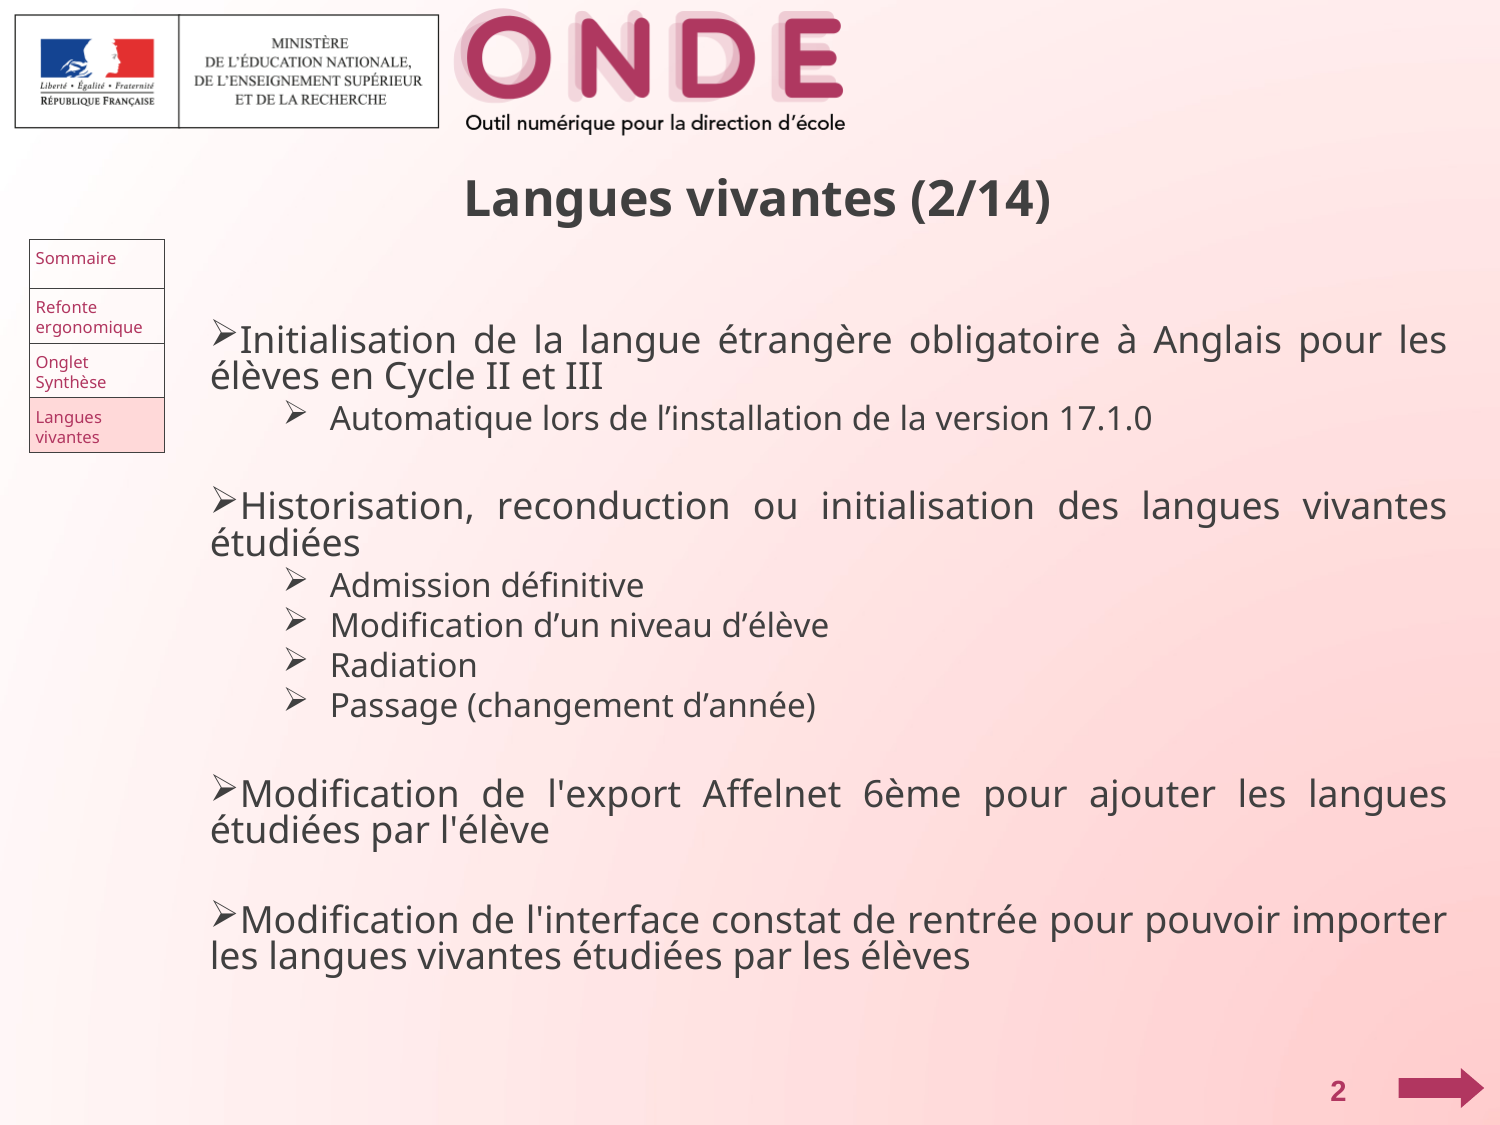

Langues vivantes (2/14)
| Sommaire |
| --- |
| Refonte ergonomique |
| Onglet Synthèse |
| Langues vivantes |
Initialisation de la langue étrangère obligatoire à Anglais pour les élèves en Cycle II et III
Automatique lors de l’installation de la version 17.1.0
Historisation, reconduction ou initialisation des langues vivantes étudiées
Admission définitive
Modification d’un niveau d’élève
Radiation
Passage (changement d’année)
Modification de l'export Affelnet 6ème pour ajouter les langues étudiées par l'élève
Modification de l'interface constat de rentrée pour pouvoir importer les langues vivantes étudiées par les élèves